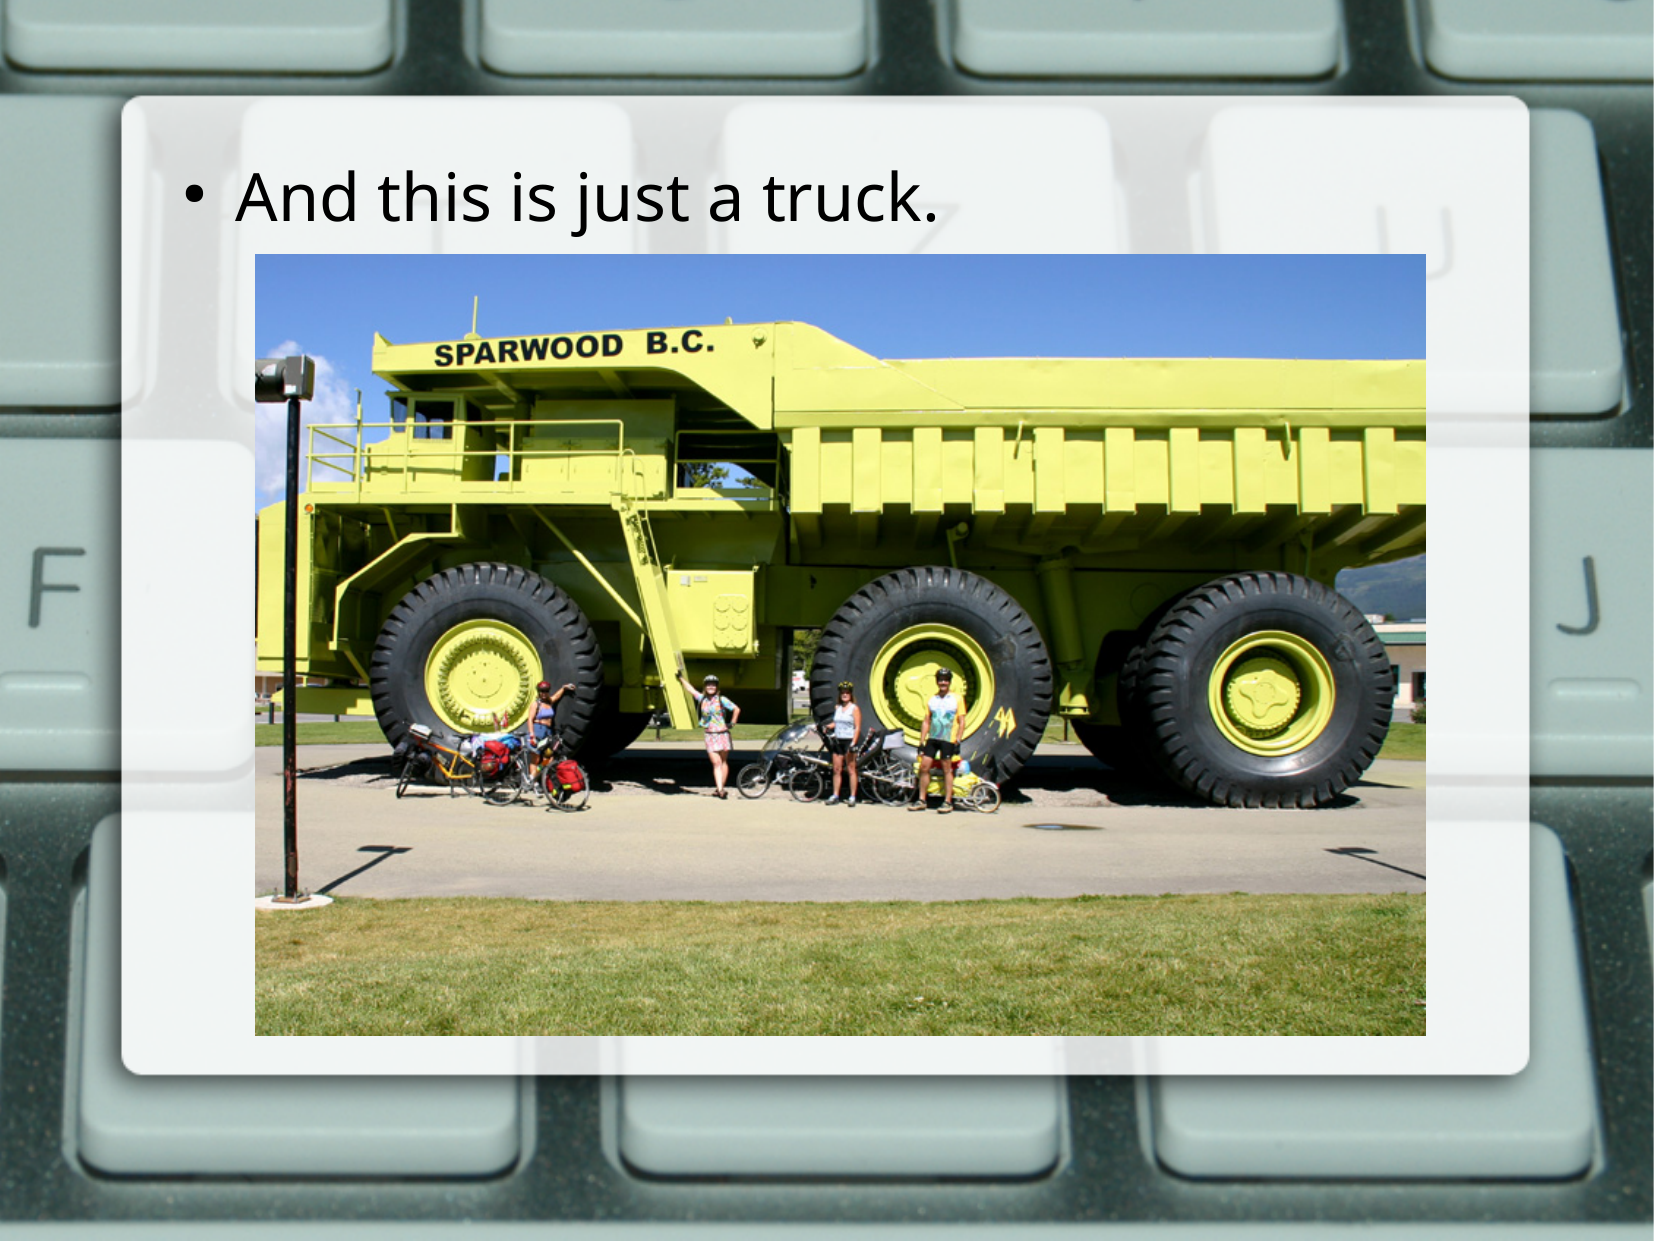

# And this is just a truck.